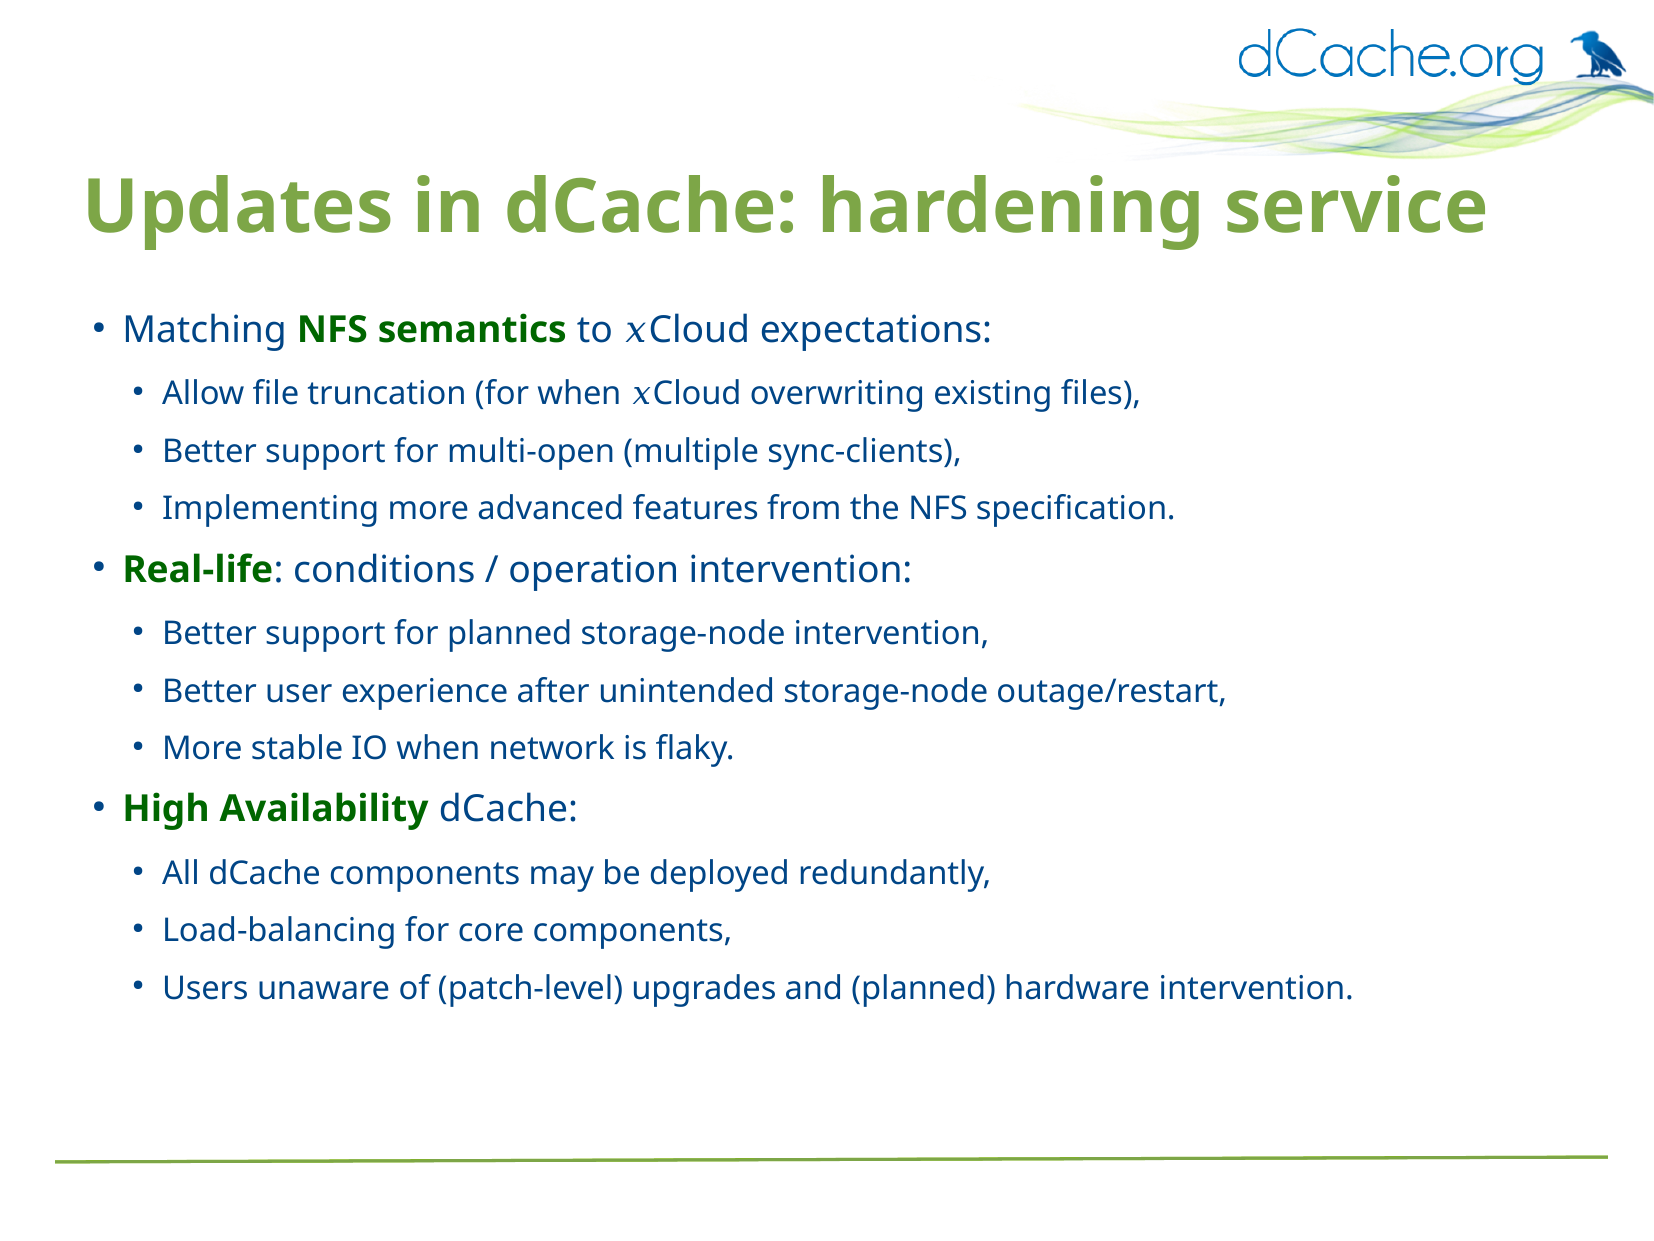

# Updates in dCache: hardening service
Matching NFS semantics to 𝑥Cloud expectations:
Allow file truncation (for when 𝑥Cloud overwriting existing files),
Better support for multi-open (multiple sync-clients),
Implementing more advanced features from the NFS specification.
Real-life: conditions / operation intervention:
Better support for planned storage-node intervention,
Better user experience after unintended storage-node outage/restart,
More stable IO when network is flaky.
High Availability dCache:
All dCache components may be deployed redundantly,
Load-balancing for core components,
Users unaware of (patch-level) upgrades and (planned) hardware intervention.